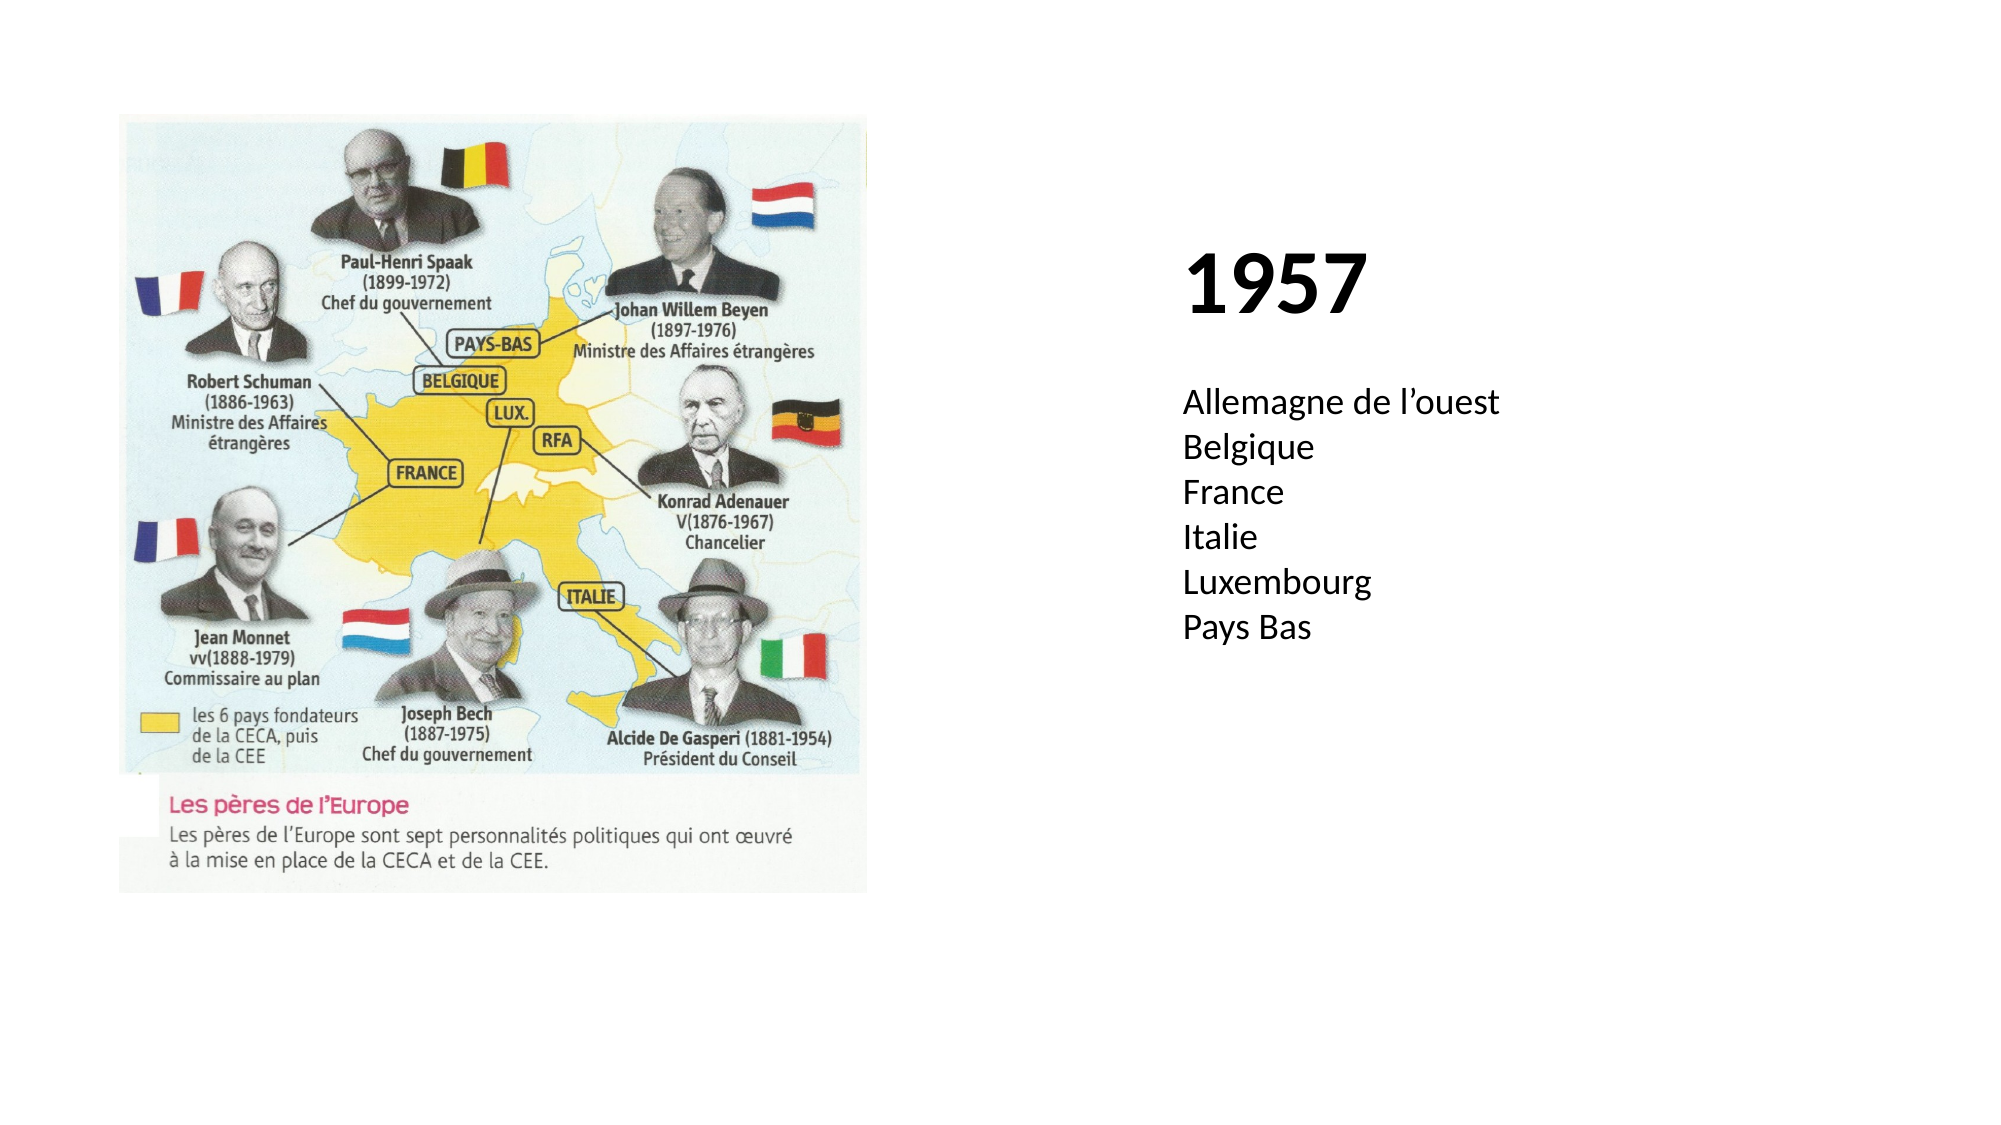

1957
Allemagne de l’ouest
Belgique
France
Italie
Luxembourg
Pays Bas